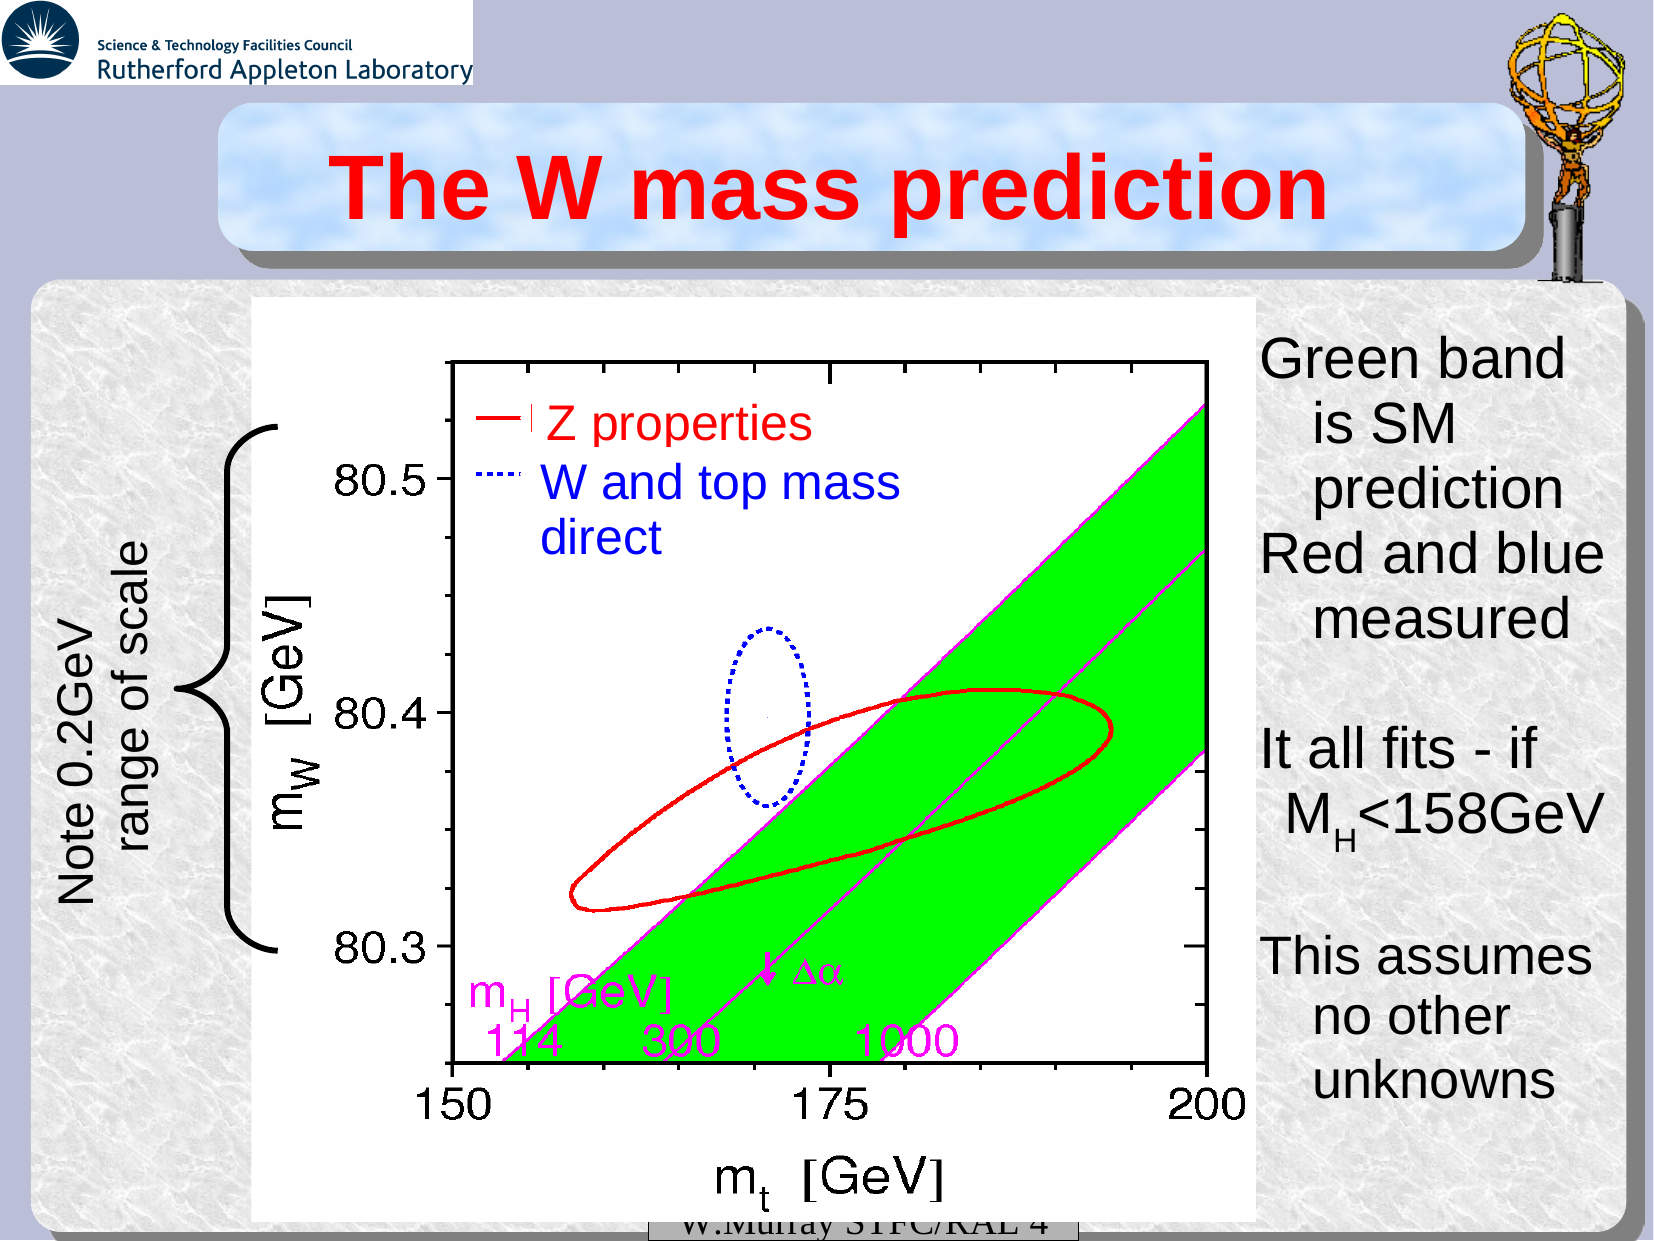

# The W mass prediction
Green band is SM prediction
Red and blue measured
It all fits - if
 MH<158GeV
This assumes no other unknowns
Z properties
W and top mass direct
Note 0.2GeV range of scale